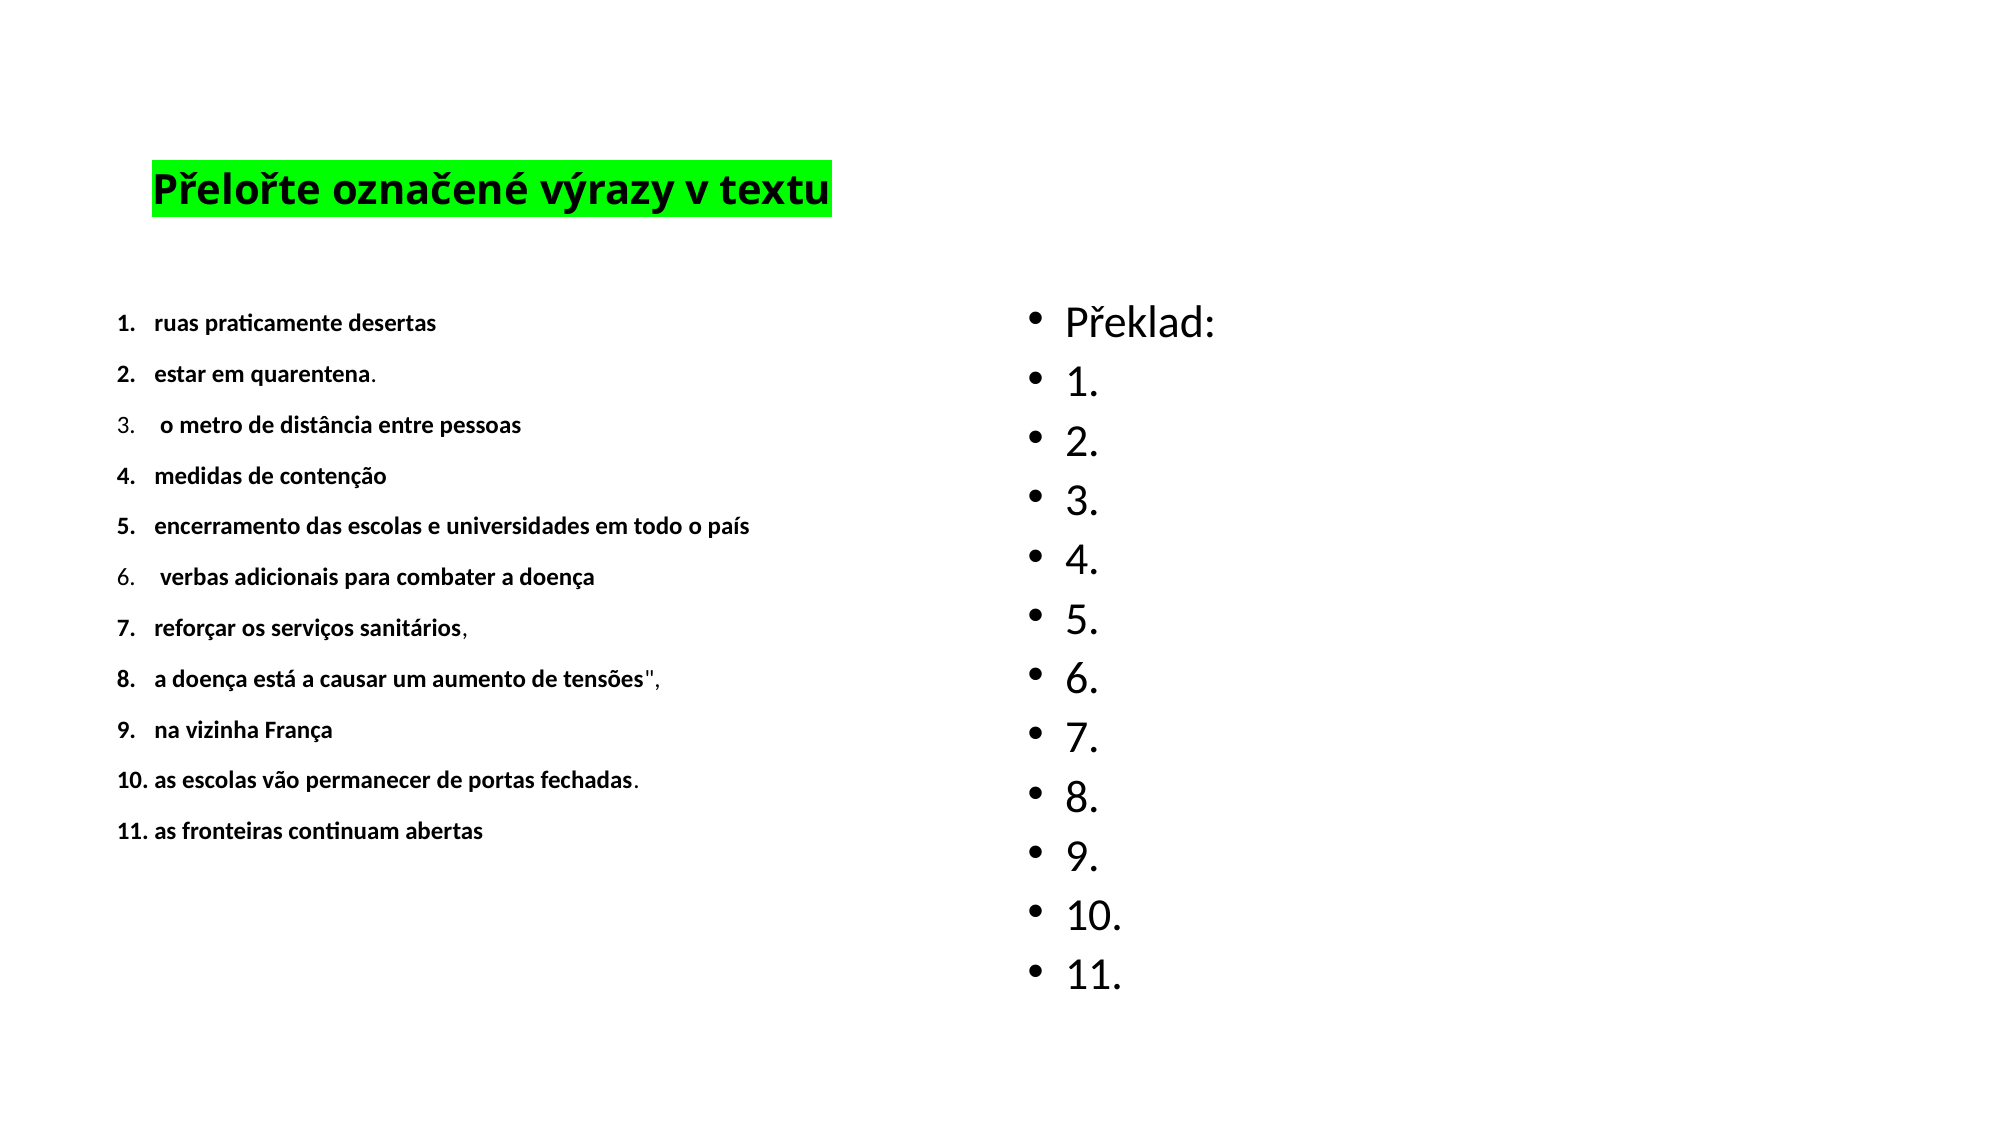

# Přelořte označené výrazy v textu
ruas praticamente desertas
estar em quarentena.
 o metro de distância entre pessoas
medidas de contenção
encerramento das escolas e universidades em todo o país
 verbas adicionais para combater a doença
reforçar os serviços sanitários,
a doença está a causar um aumento de tensões",
na vizinha França
as escolas vão permanecer de portas fechadas.
as fronteiras continuam abertas
Překlad:
1.
2.
3.
4.
5.
6.
7.
8.
9.
10.
11.